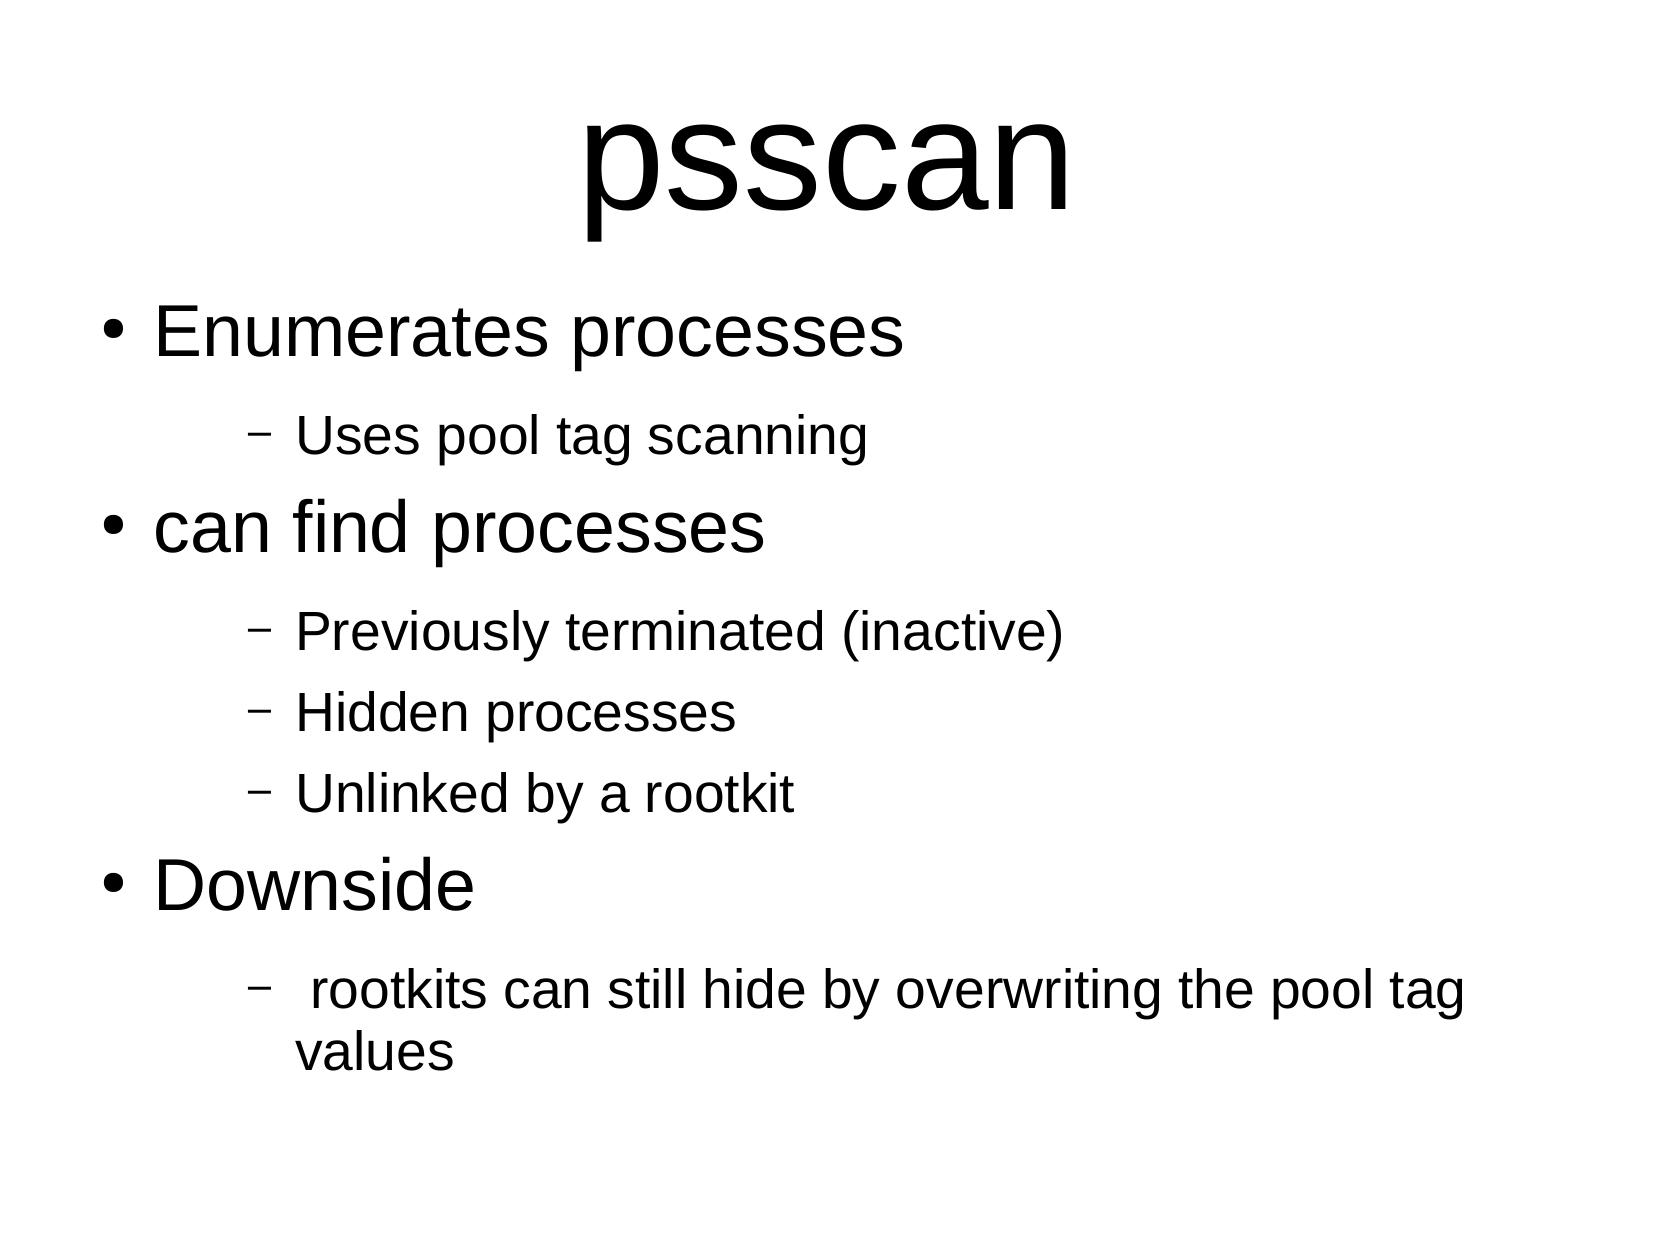

# psscan
Enumerates processes
Uses pool tag scanning
can find processes
Previously terminated (inactive)
Hidden processes
Unlinked by a rootkit
Downside
 rootkits can still hide by overwriting the pool tag values